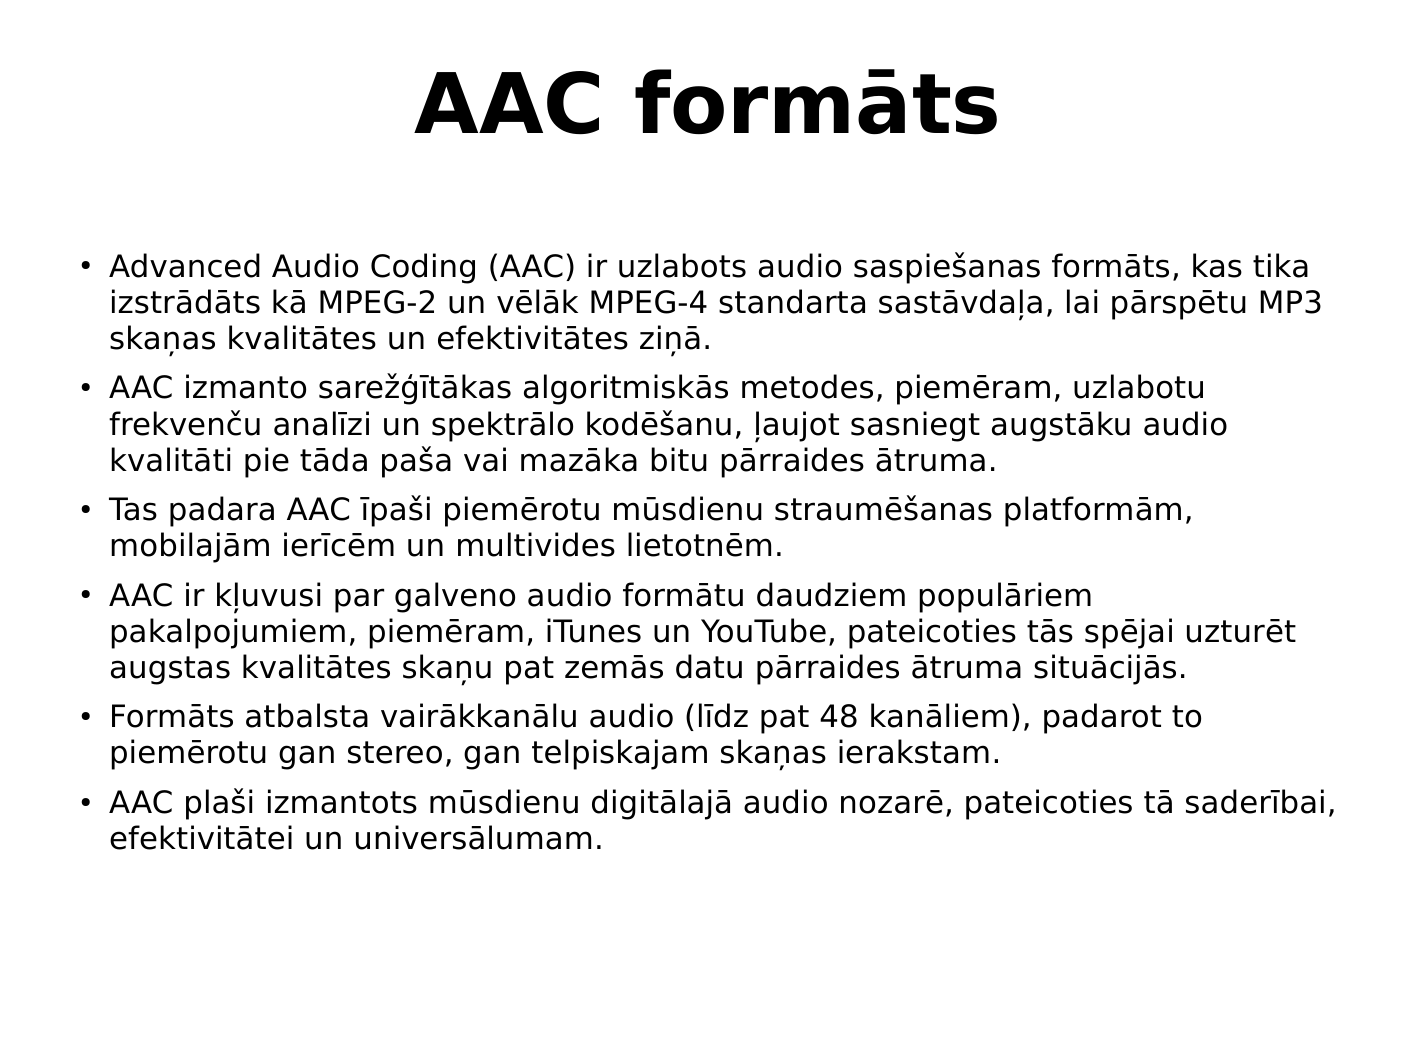

# AAC formāts
Advanced Audio Coding (AAC) ir uzlabots audio saspiešanas formāts, kas tika izstrādāts kā MPEG-2 un vēlāk MPEG-4 standarta sastāvdaļa, lai pārspētu MP3 skaņas kvalitātes un efektivitātes ziņā.
AAC izmanto sarežģītākas algoritmiskās metodes, piemēram, uzlabotu frekvenču analīzi un spektrālo kodēšanu, ļaujot sasniegt augstāku audio kvalitāti pie tāda paša vai mazāka bitu pārraides ātruma.
Tas padara AAC īpaši piemērotu mūsdienu straumēšanas platformām, mobilajām ierīcēm un multivides lietotnēm.
AAC ir kļuvusi par galveno audio formātu daudziem populāriem pakalpojumiem, piemēram, iTunes un YouTube, pateicoties tās spējai uzturēt augstas kvalitātes skaņu pat zemās datu pārraides ātruma situācijās.
Formāts atbalsta vairākkanālu audio (līdz pat 48 kanāliem), padarot to piemērotu gan stereo, gan telpiskajam skaņas ierakstam.
AAC plaši izmantots mūsdienu digitālajā audio nozarē, pateicoties tā saderībai, efektivitātei un universālumam.